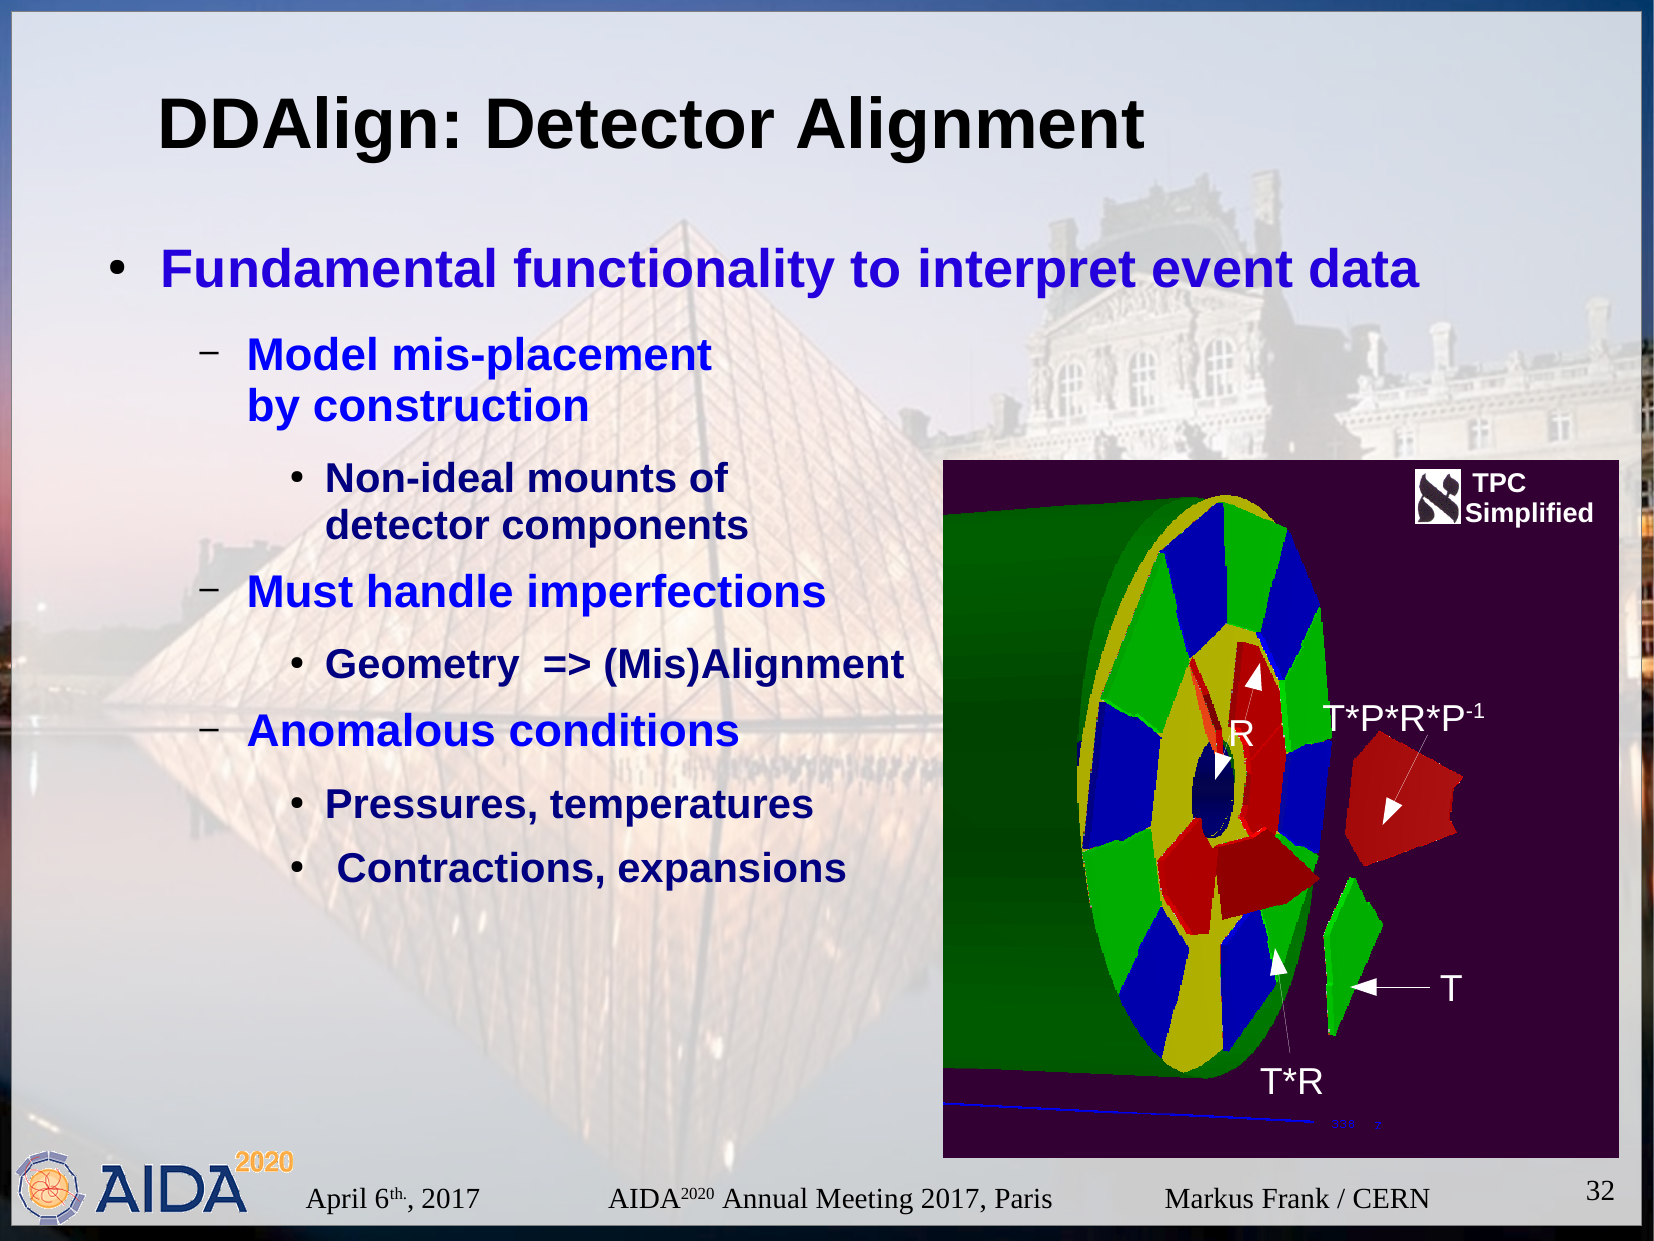

# DDAlign: Detector Alignment
Fundamental functionality to interpret event data
Model mis-placement
by construction
Non-ideal mounts of
detector components
Must handle imperfections
Geometry => (Mis)Alignment
Anomalous conditions
Pressures, temperatures
 Contractions, expansions
 TPC
Simplified
T*P*R*P-1
R
T
T*R
32
February, 4th. 2014
CLIC Workshop at CERN, Markus Frank / CERN